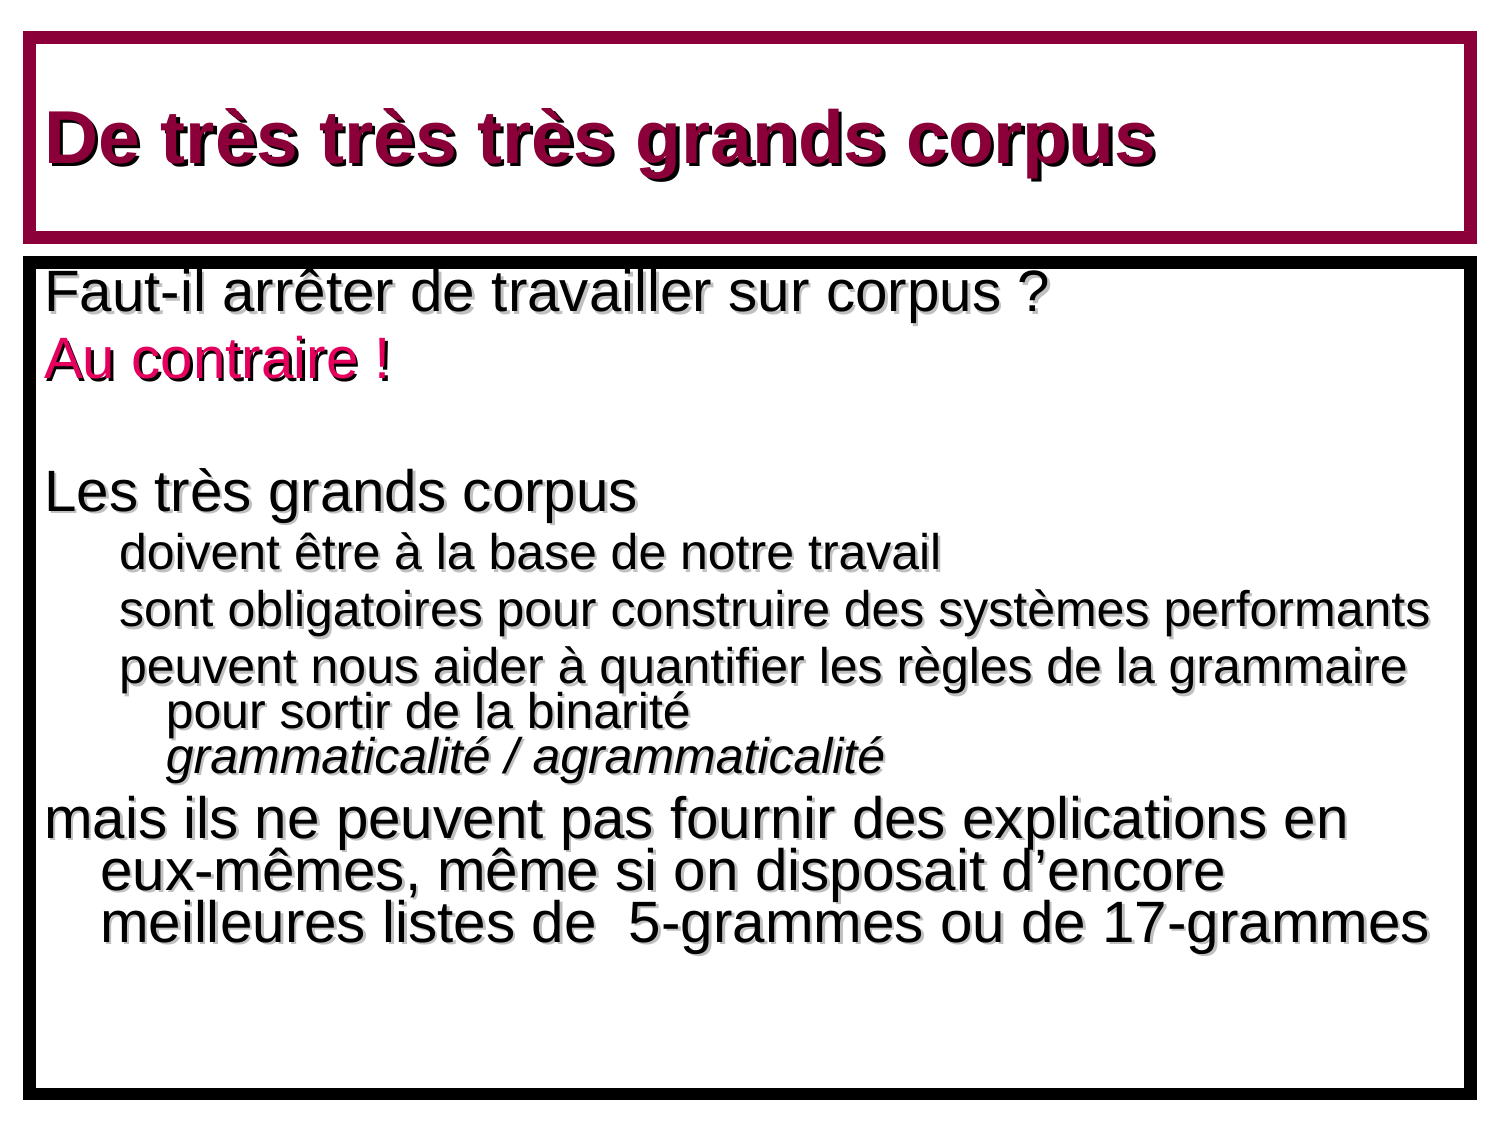

# De très très très grands corpus
Faut-il arrêter de travailler sur corpus ?
Au contraire !
Les très grands corpus
doivent être à la base de notre travail
sont obligatoires pour construire des systèmes performants
peuvent nous aider à quantifier les règles de la grammaire pour sortir de la binarité
grammaticalité / agrammaticalité
mais ils ne peuvent pas fournir des explications en eux-mêmes, même si on disposait d’encore meilleures listes de 5-grammes ou de 17-grammes